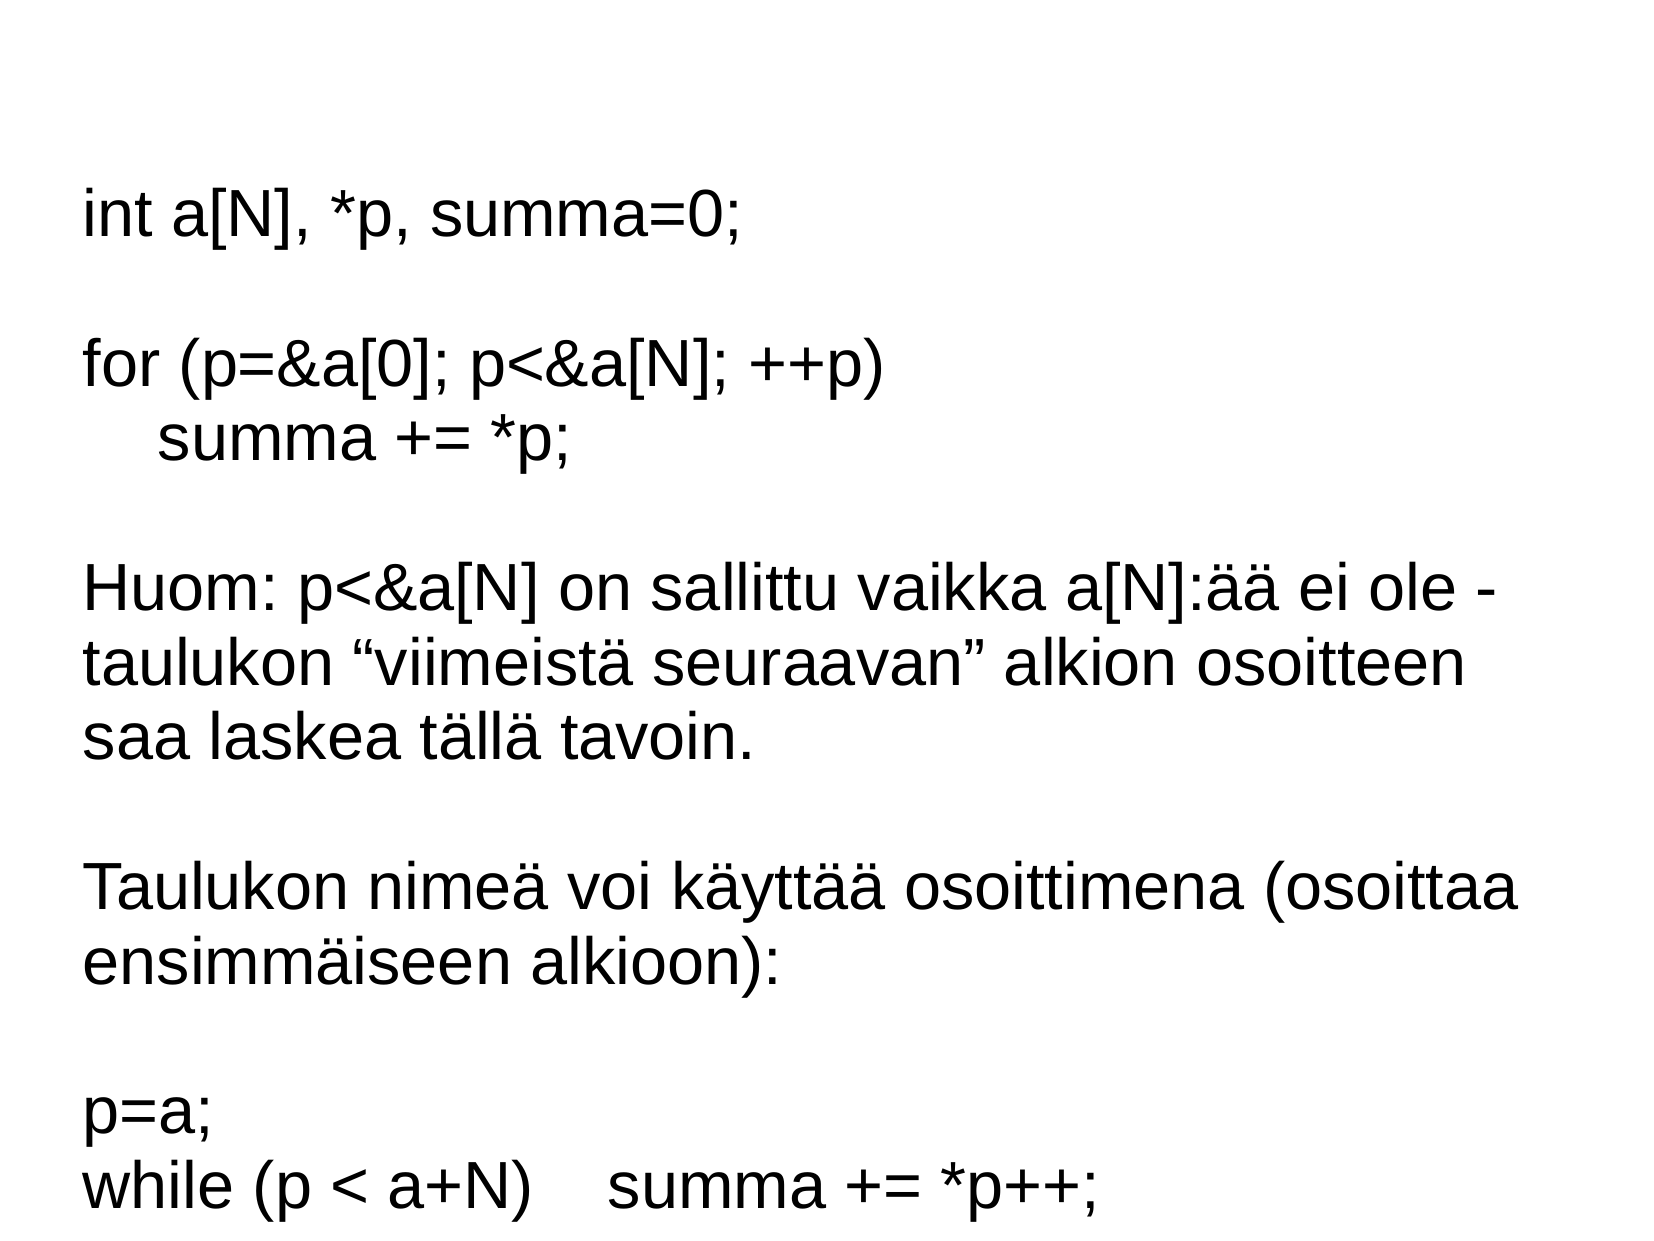

int a[N], *p, summa=0;
for (p=&a[0]; p<&a[N]; ++p)
	summa += *p;
Huom: p<&a[N] on sallittu vaikka a[N]:ää ei ole - taulukon “viimeistä seuraavan” alkion osoitteen saa laskea tällä tavoin.
Taulukon nimeä voi käyttää osoittimena (osoittaa ensimmäiseen alkioon):
p=a;
while (p < a+N) 	summa += *p++;